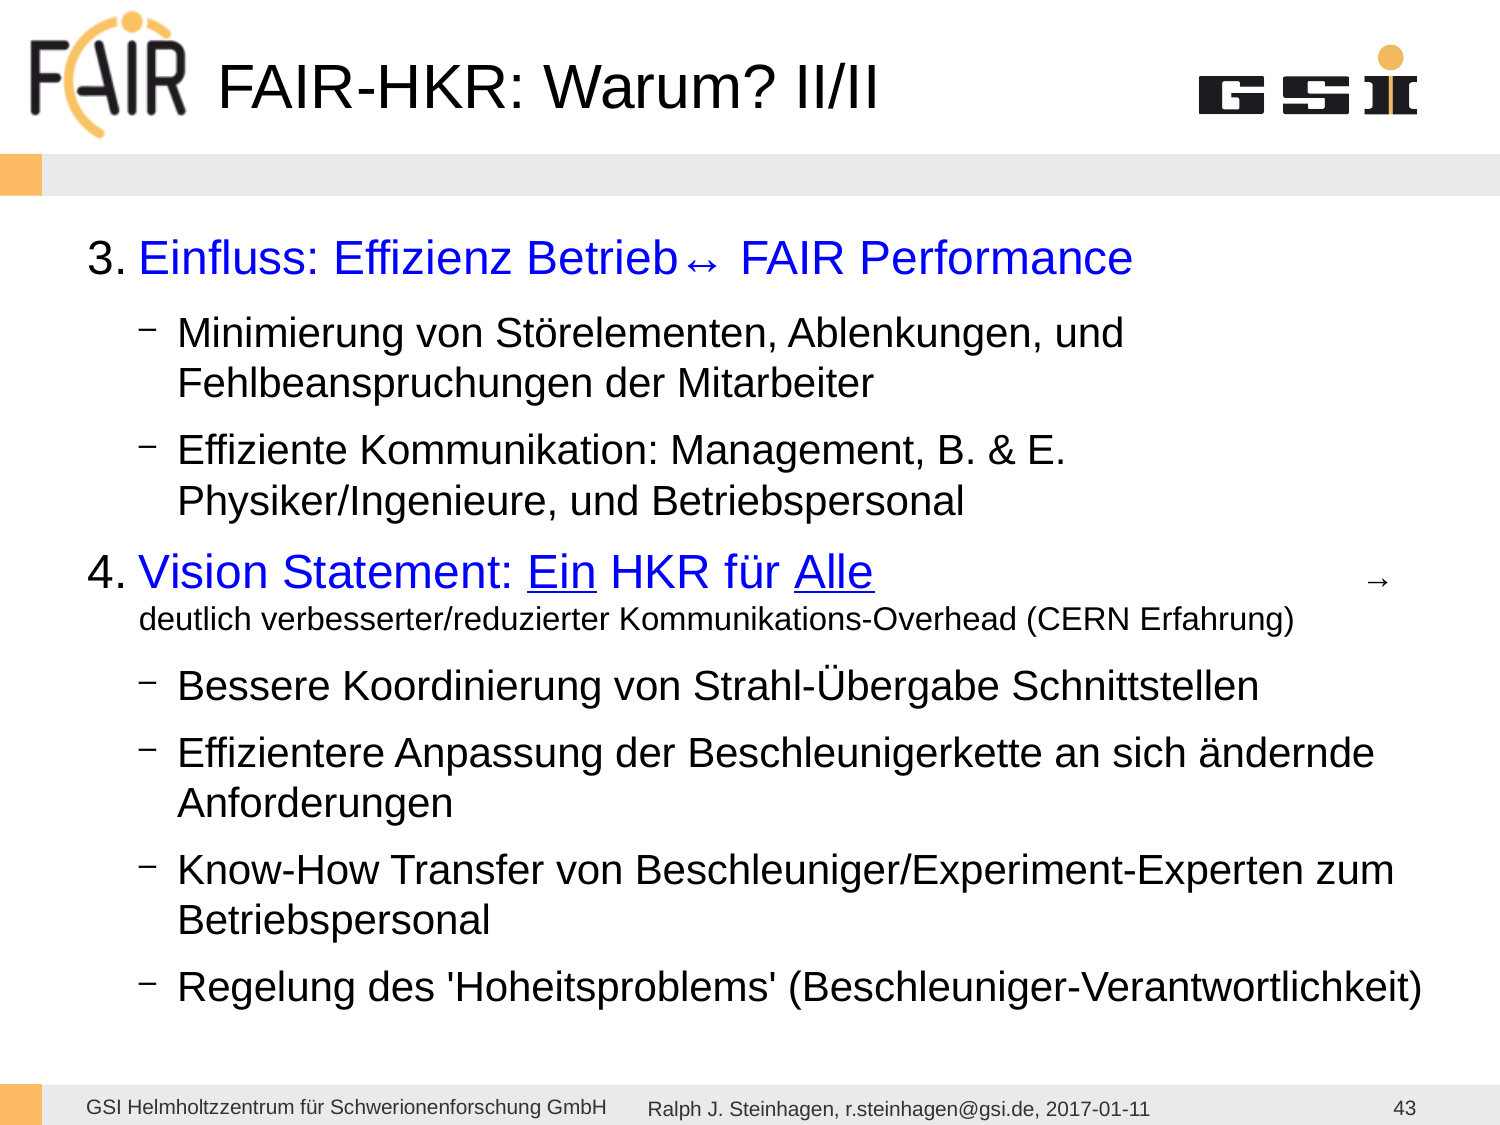

# FAIR-HKR: Warum? II/II
Einfluss: Effizienz Betrieb↔ FAIR Performance
Minimierung von Störelementen, Ablenkungen, und Fehlbeanspruchungen der Mitarbeiter
Effiziente Kommunikation: Management, B. & E. Physiker/Ingenieure, und Betriebspersonal
Vision Statement: Ein HKR für Alle 						 	→ deutlich verbesserter/reduzierter Kommunikations-Overhead (CERN Erfahrung)
Bessere Koordinierung von Strahl-Übergabe Schnittstellen
Effizientere Anpassung der Beschleunigerkette an sich ändernde Anforderungen
Know-How Transfer von Beschleuniger/Experiment-Experten zum Betriebspersonal
Regelung des 'Hoheitsproblems' (Beschleuniger-Verantwortlichkeit)